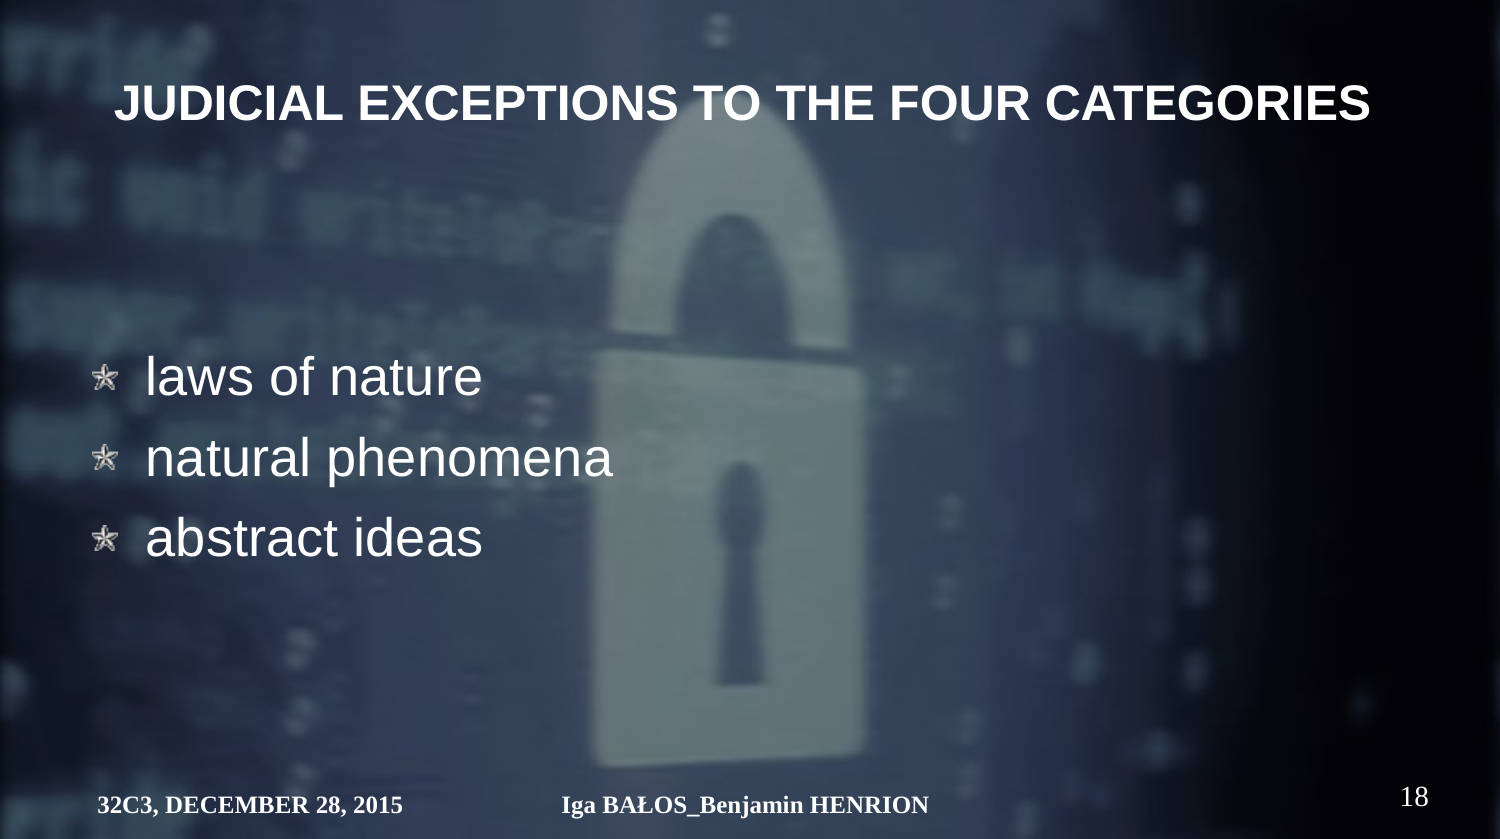

# JUDICIAL EXCEPTIONS TO THE FOUR CATEGORIES
laws of nature
natural phenomena
abstract ideas
18
32C3, DECEMBER 22, 2015
Iga BAŁOS_Benjamin HENRION